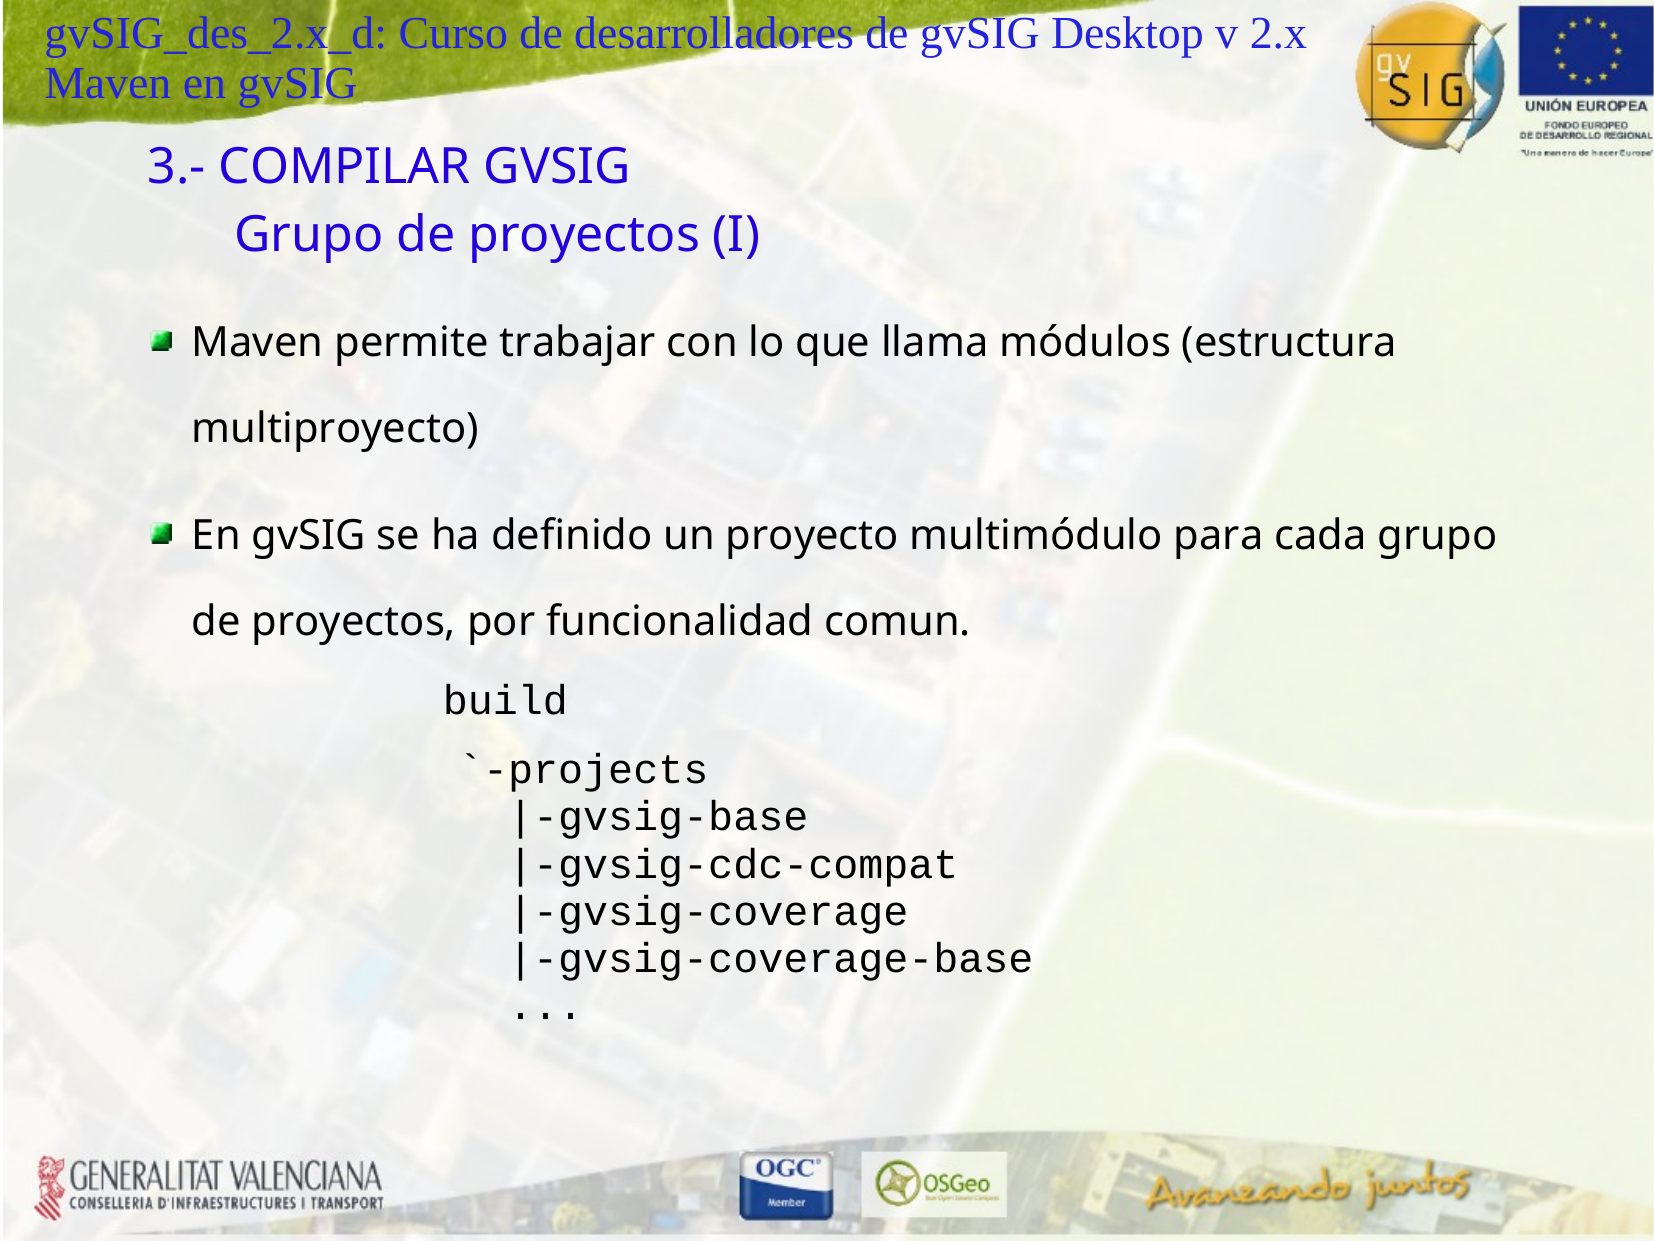

# 3.- COMPILAR GVSIG Grupo de proyectos (I)
Maven permite trabajar con lo que llama módulos (estructura multiproyecto)
En gvSIG se ha definido un proyecto multimódulo para cada grupo de proyectos, por funcionalidad comun.
				build
		`-projects
		 |-gvsig-base
		 |-gvsig-cdc-compat
		 |-gvsig-coverage
		 |-gvsig-coverage-base
		 ...